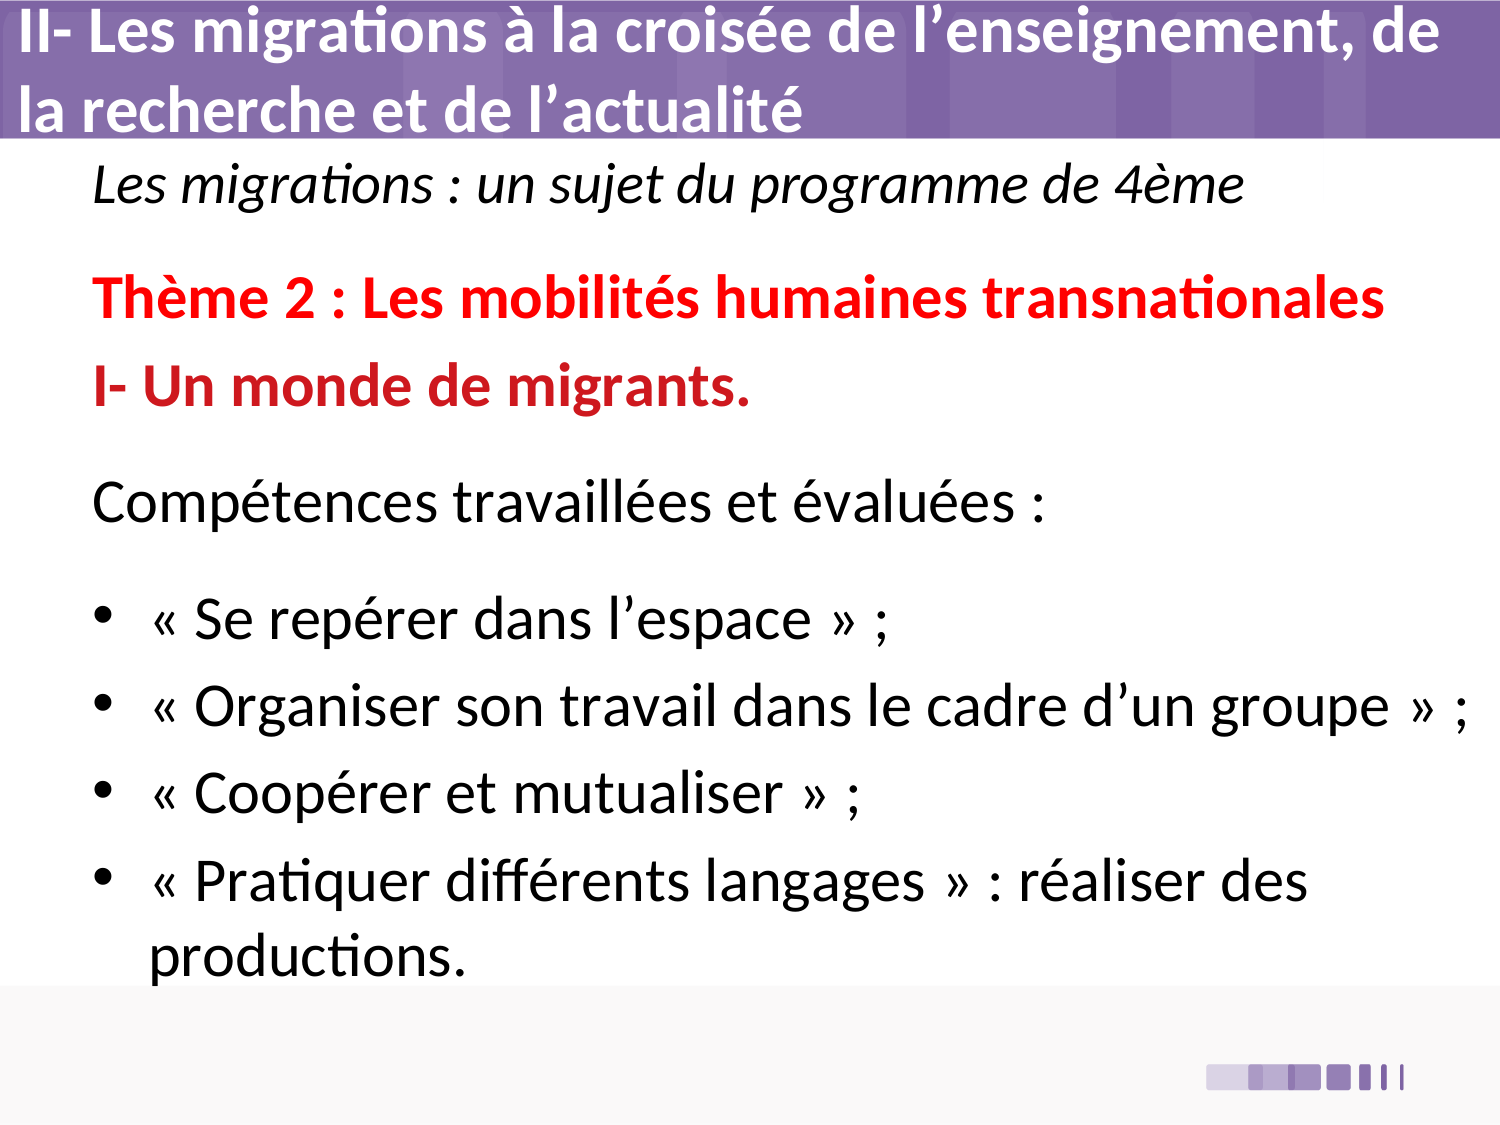

II- Les migrations à la croisée de l’enseignement, de la recherche et de l’actualité
Les migrations : un sujet du programme de 4ème
Thème 2 : Les mobilités humaines transnationales
I- Un monde de migrants.
Compétences travaillées et évaluées :
« Se repérer dans l’espace » ;
« Organiser son travail dans le cadre d’un groupe » ;
« Coopérer et mutualiser » ;
« Pratiquer différents langages » : réaliser des productions.